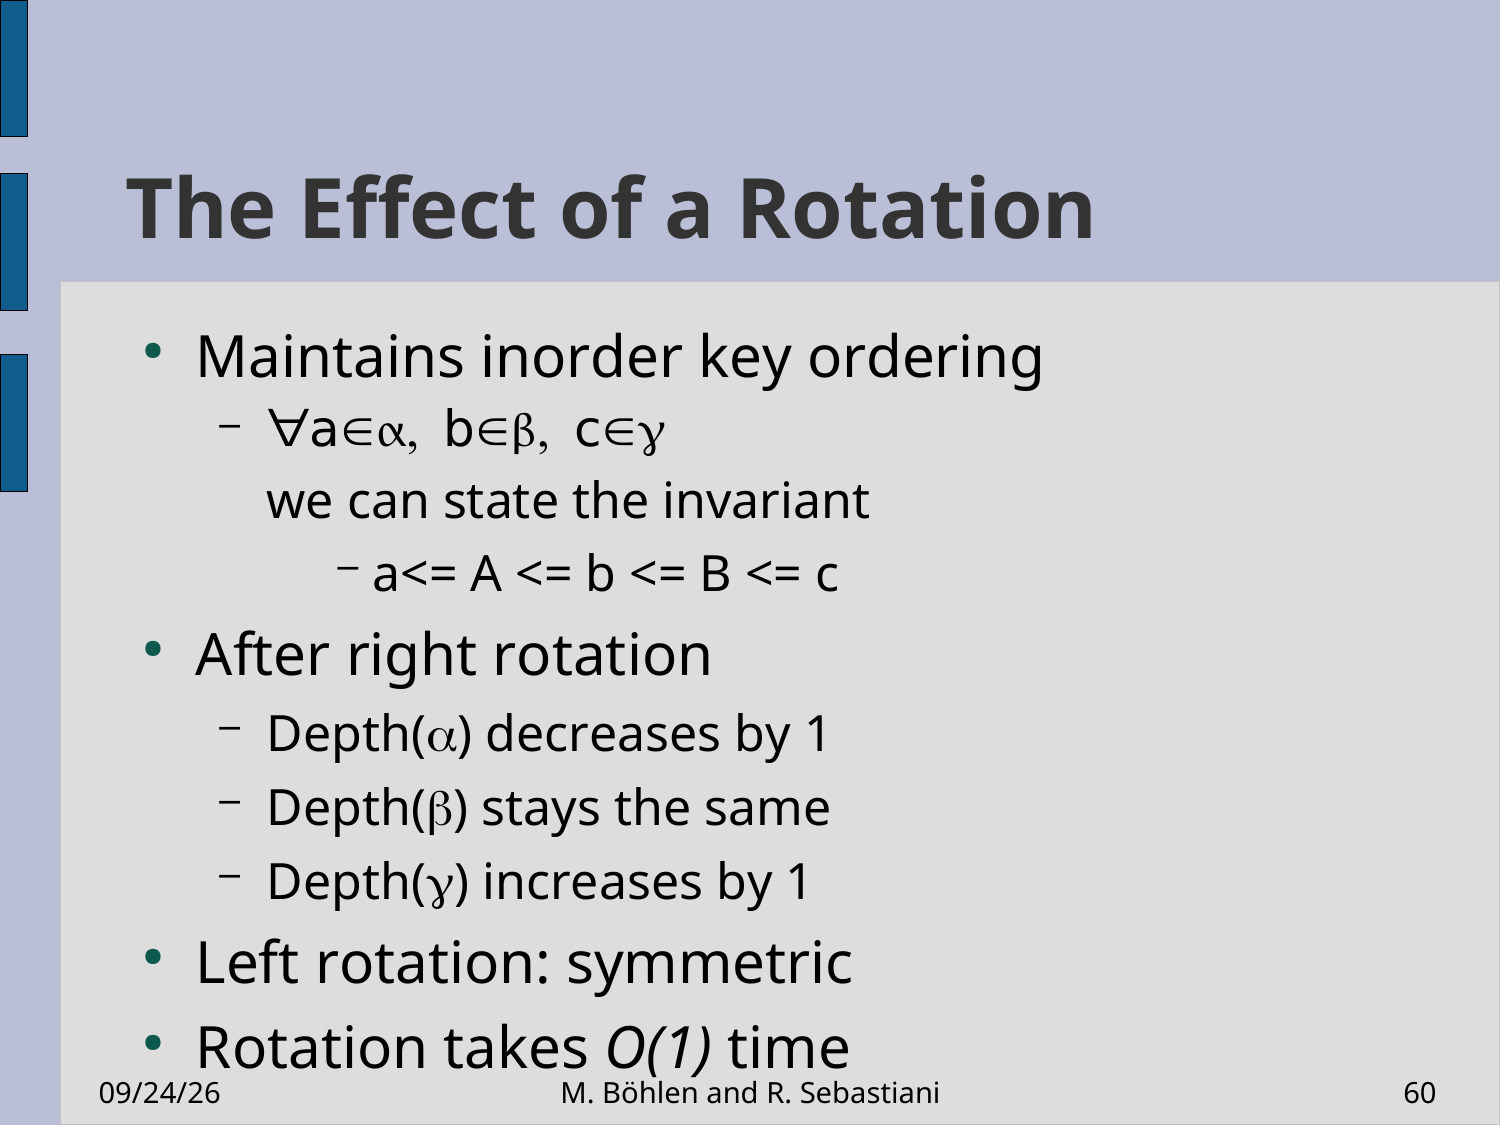

# The Effect of a Rotation
Maintains inorder key ordering
∀a∈, b∈, c∈
we can state the invariant
a<= A <= b <= B <= c
After right rotation
Depth() decreases by 1
Depth() stays the same
Depth() increases by 1
Left rotation: symmetric
Rotation takes O(1) time
M. Böhlen and R. Sebastiani
60